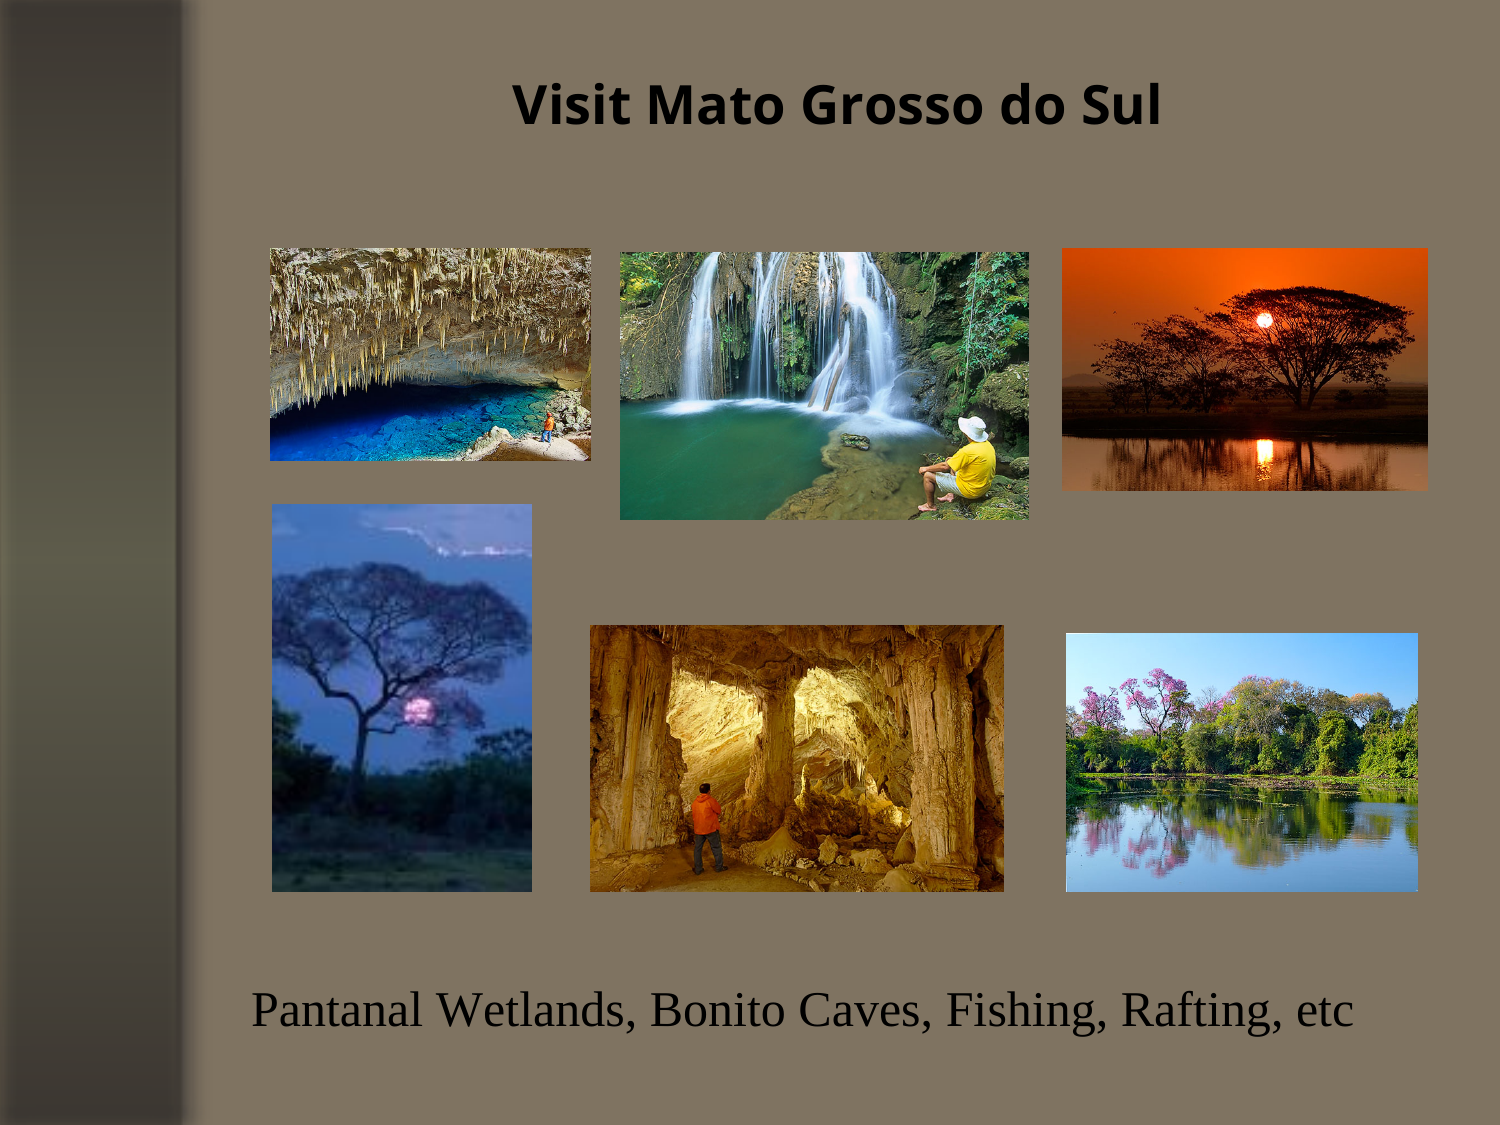

# Visit Mato Grosso do Sul
Pantanal Wetlands, Bonito Caves, Fishing, Rafting, etc